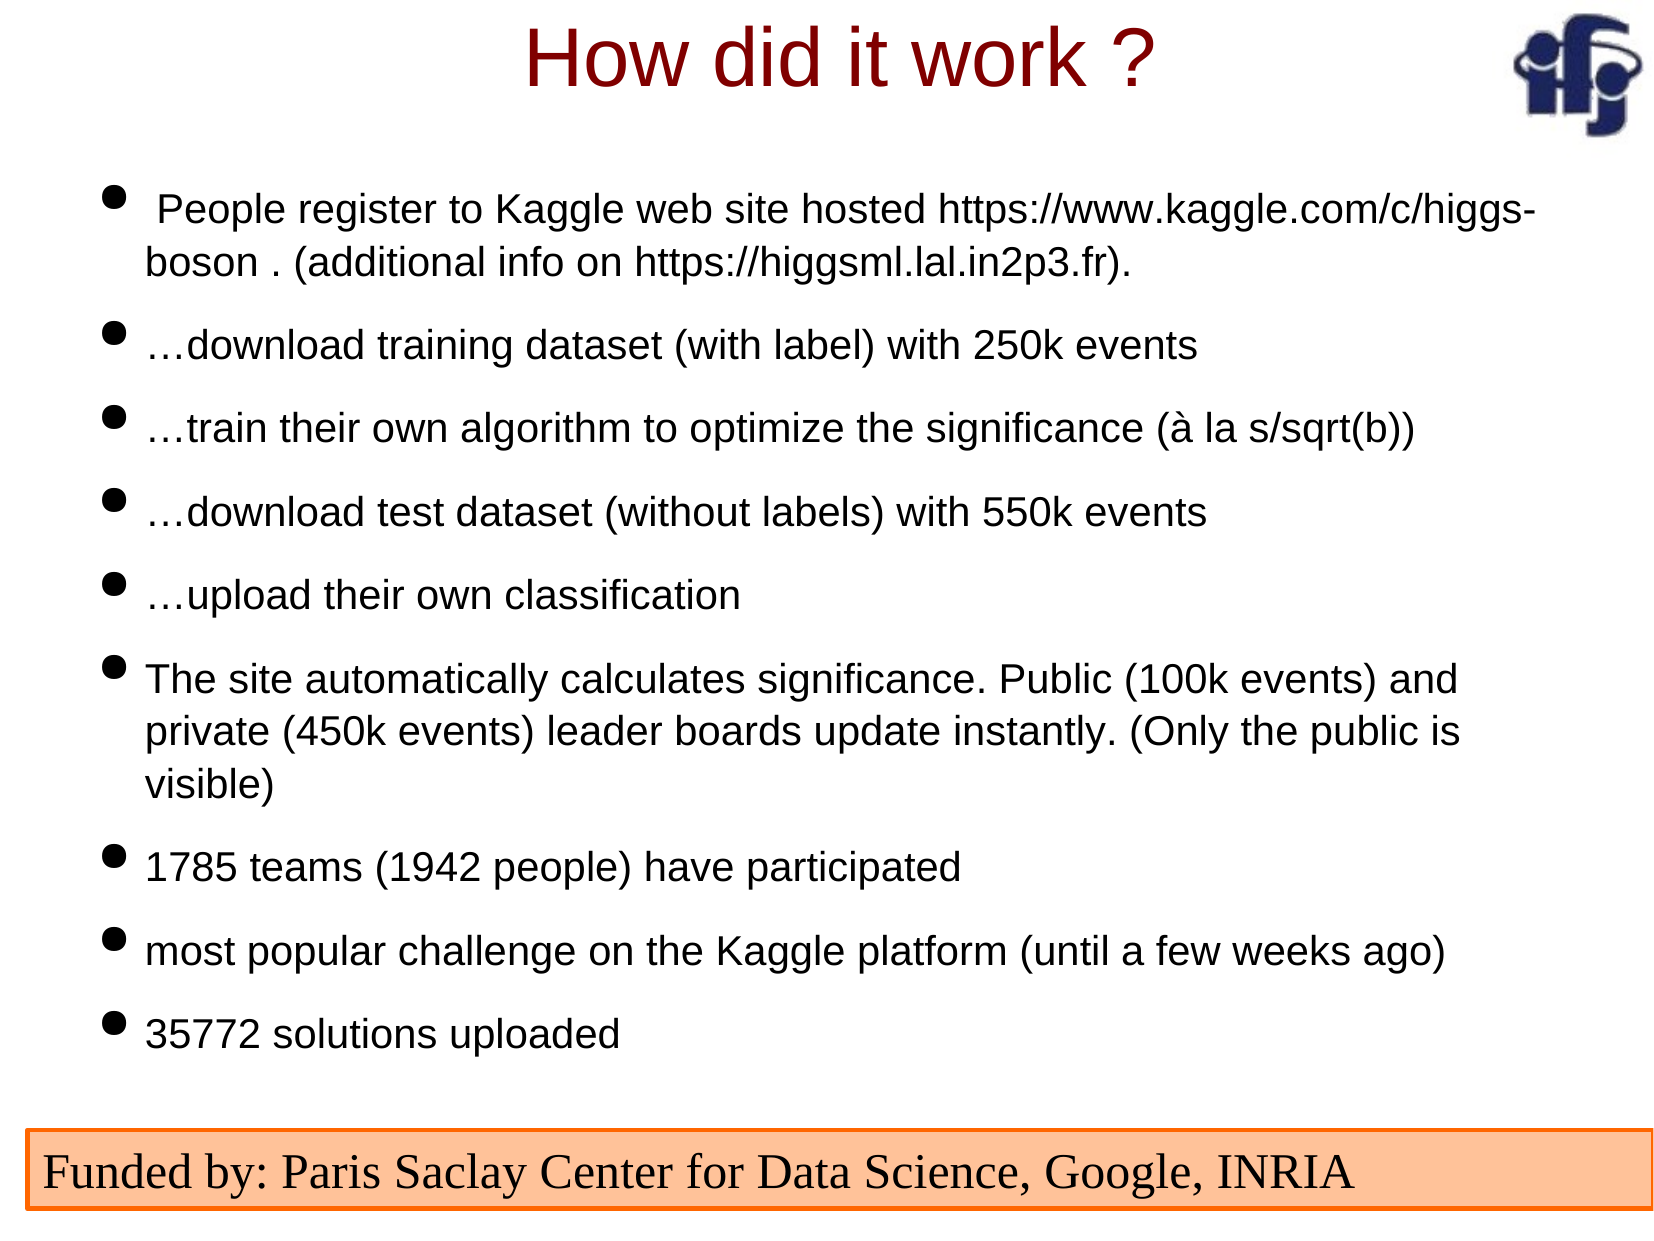

How did it work ?
●
 People register to Kaggle web site hosted https://www.kaggle.com/c/higgs-
boson . (additional info on https://higgsml.lal.in2p3.fr).
●
…download training dataset (with label) with 250k events
●
…train their own algorithm to optimize the significance (à la s/sqrt(b))
●
…download test dataset (without labels) with 550k events
●
…upload their own classification
●
The site automatically calculates significance. Public (100k events) and
private (450k events) leader boards update instantly. (Only the public is
visible)
●
1785 teams (1942 people) have participated
●
most popular challenge on the Kaggle platform (until a few weeks ago)
●
35772 solutions uploaded
Funded by: Paris Saclay Center for Data Science, Google, INRIA
M. Wolter, Machine learning - how to get more out of HEP data
8
2015 Wilga